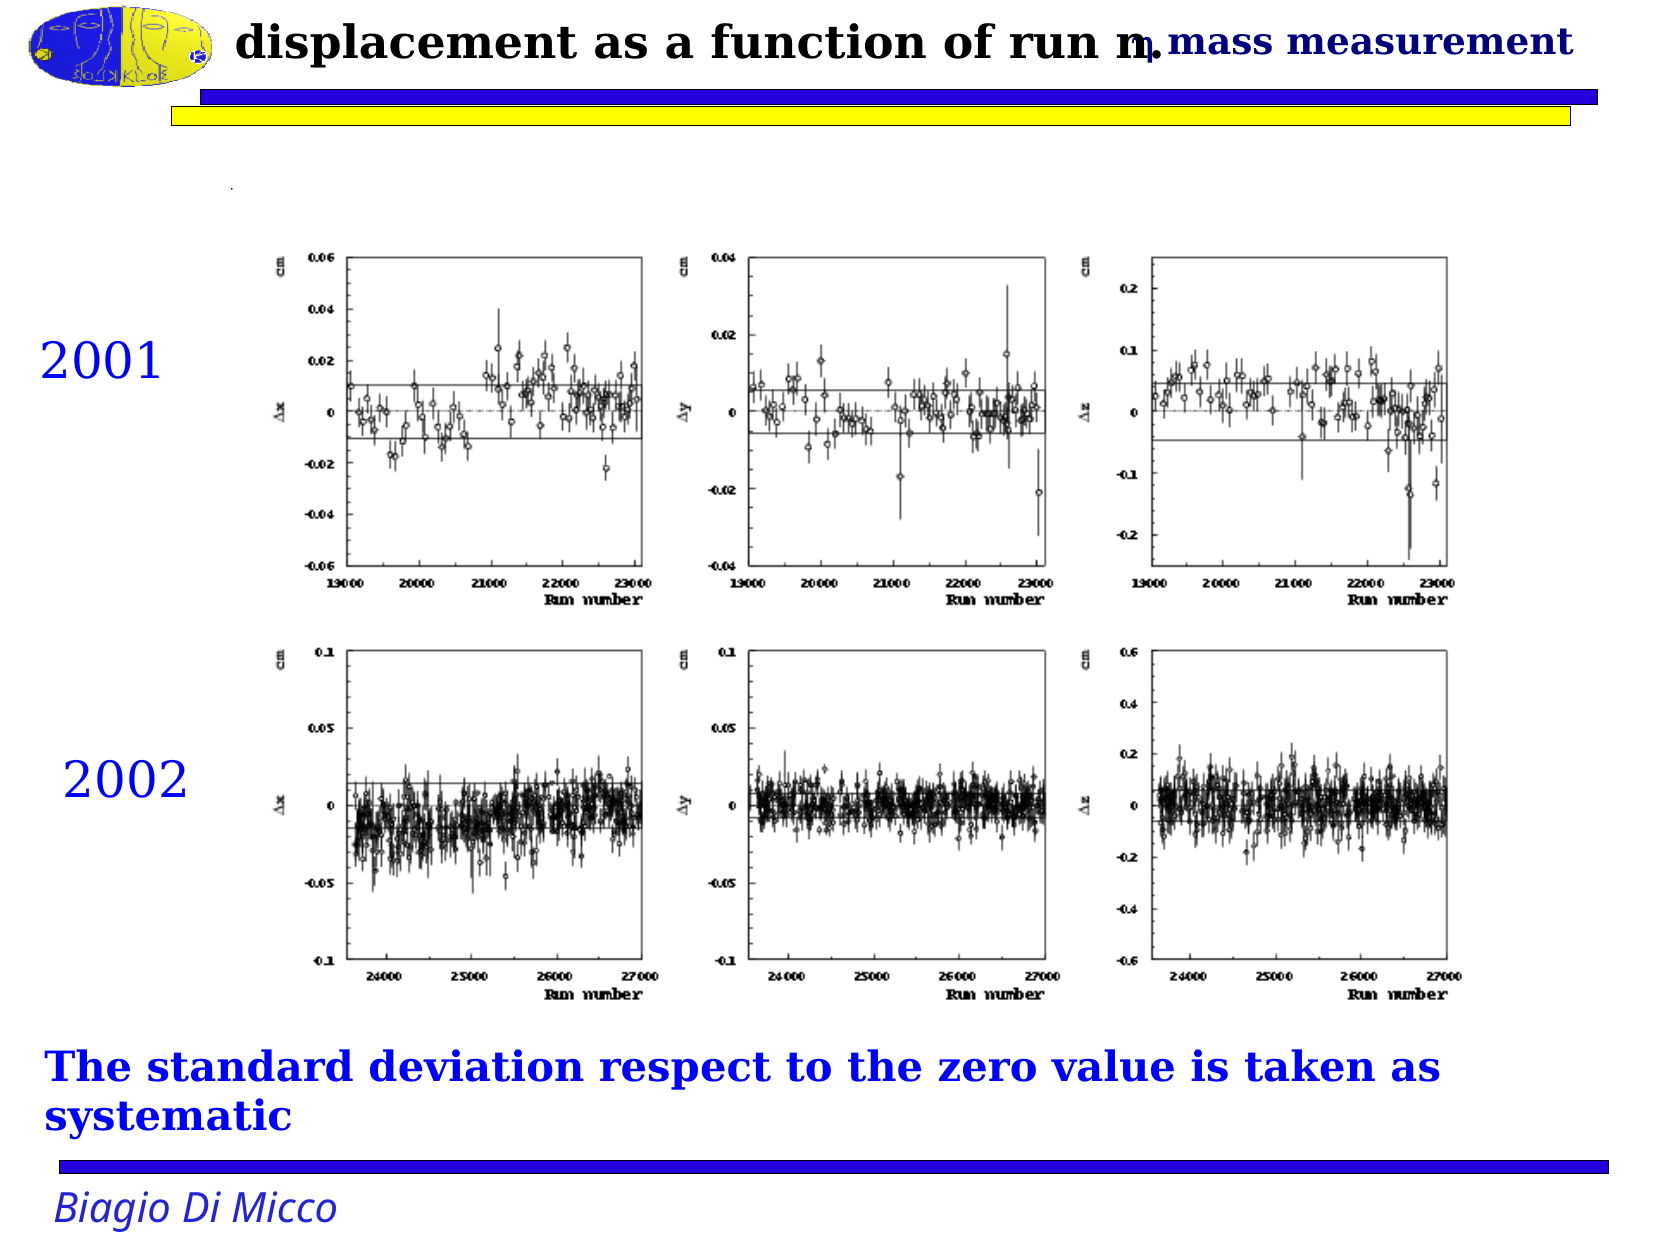

displacement as a function of run n.
2001
2002
The standard deviation respect to the zero value is taken as systematic